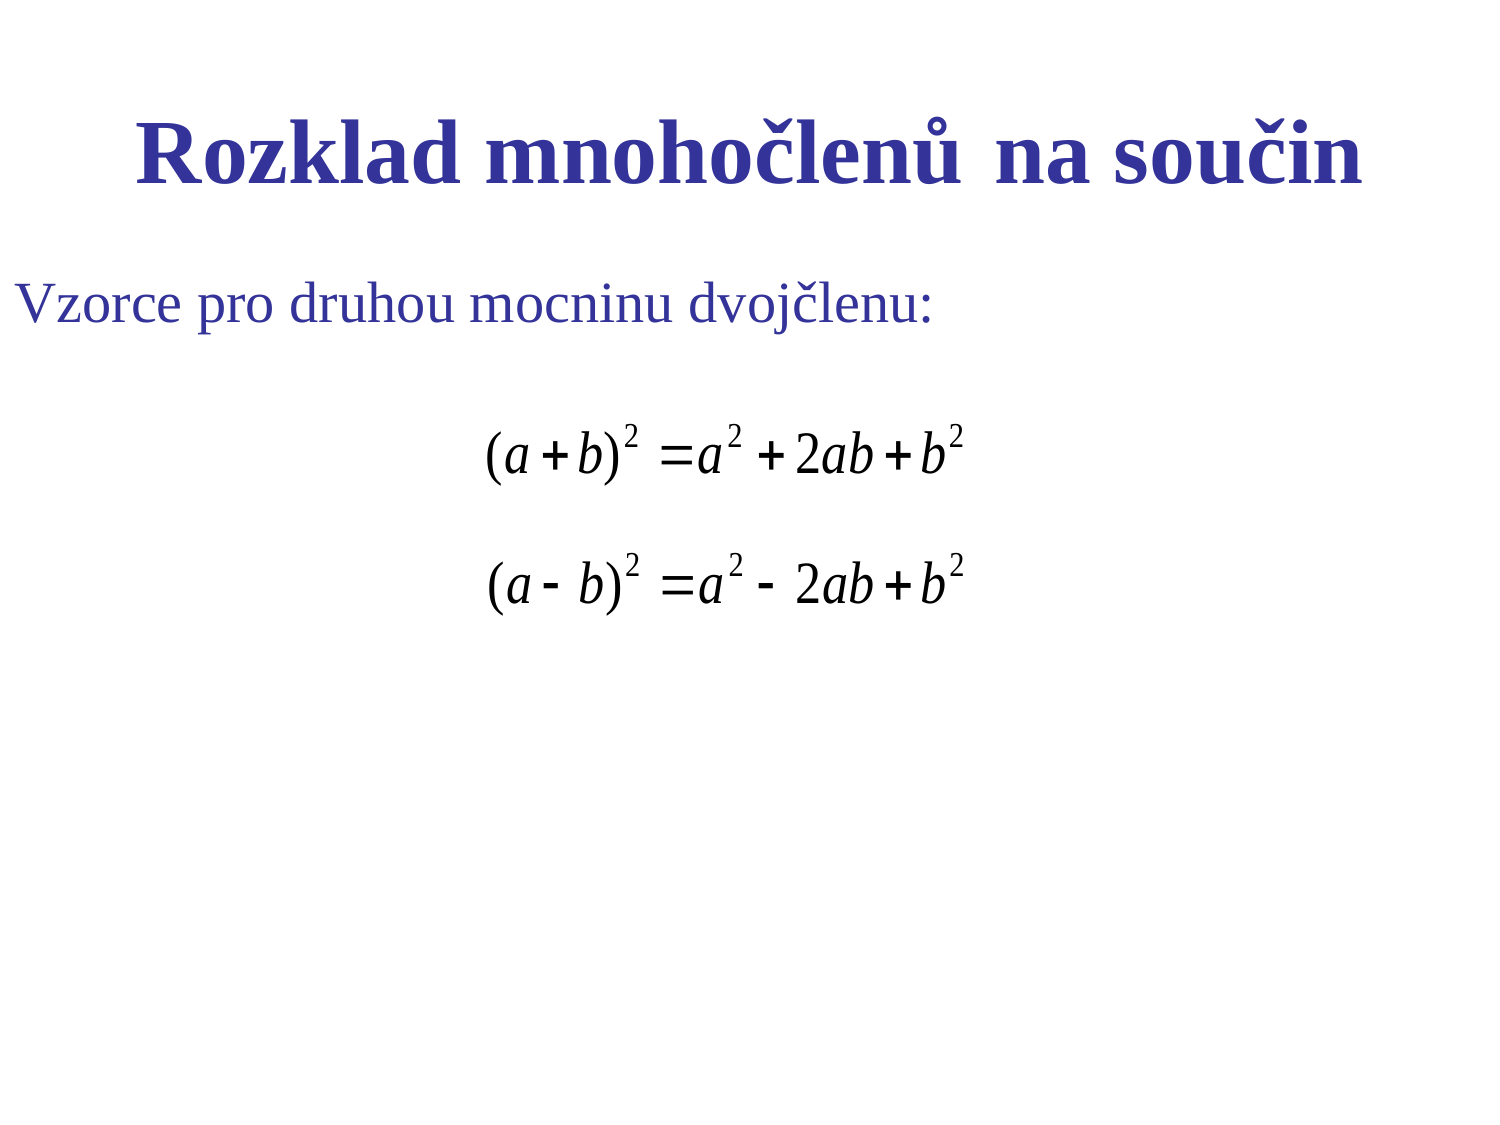

Rozklad mnohočlenů na součin
Vzorce pro druhou mocninu dvojčlenu: